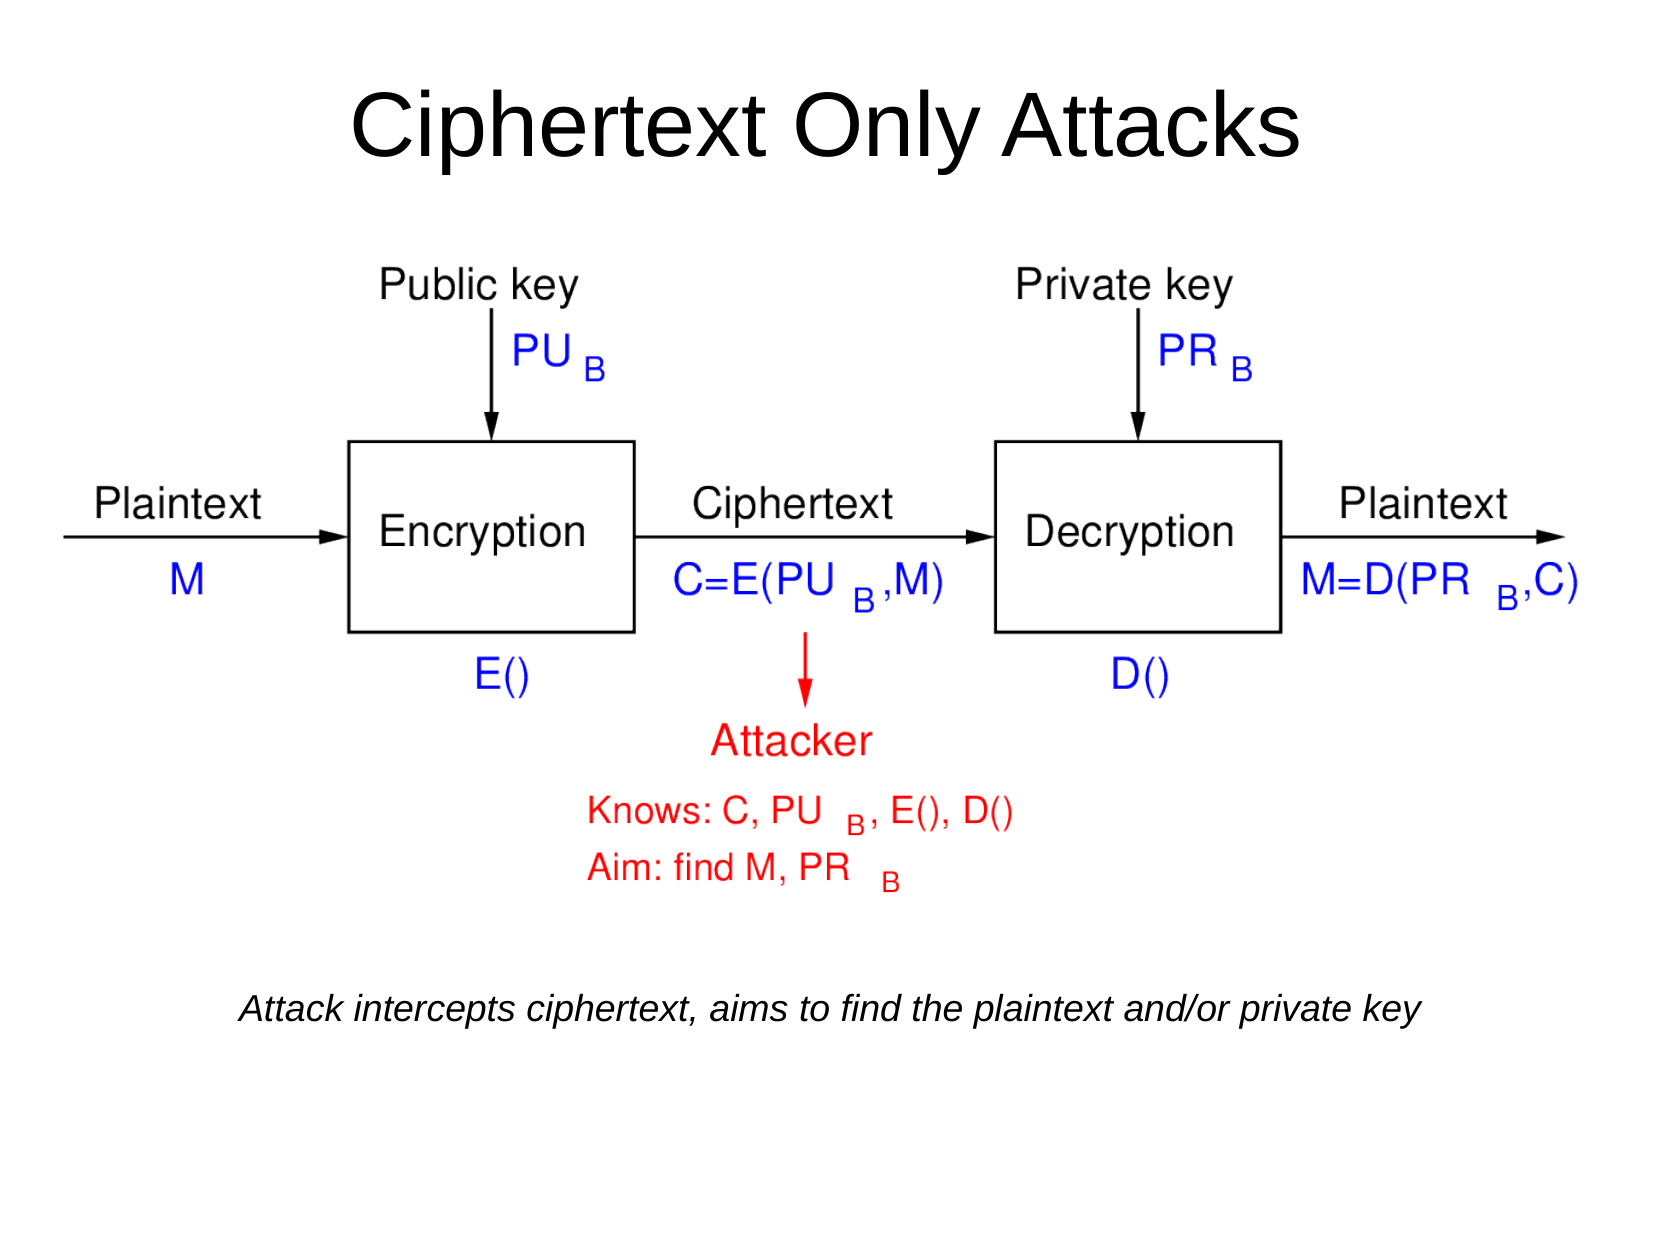

# Ciphertext Only Attacks
Attack intercepts ciphertext, aims to find the plaintext and/or private key